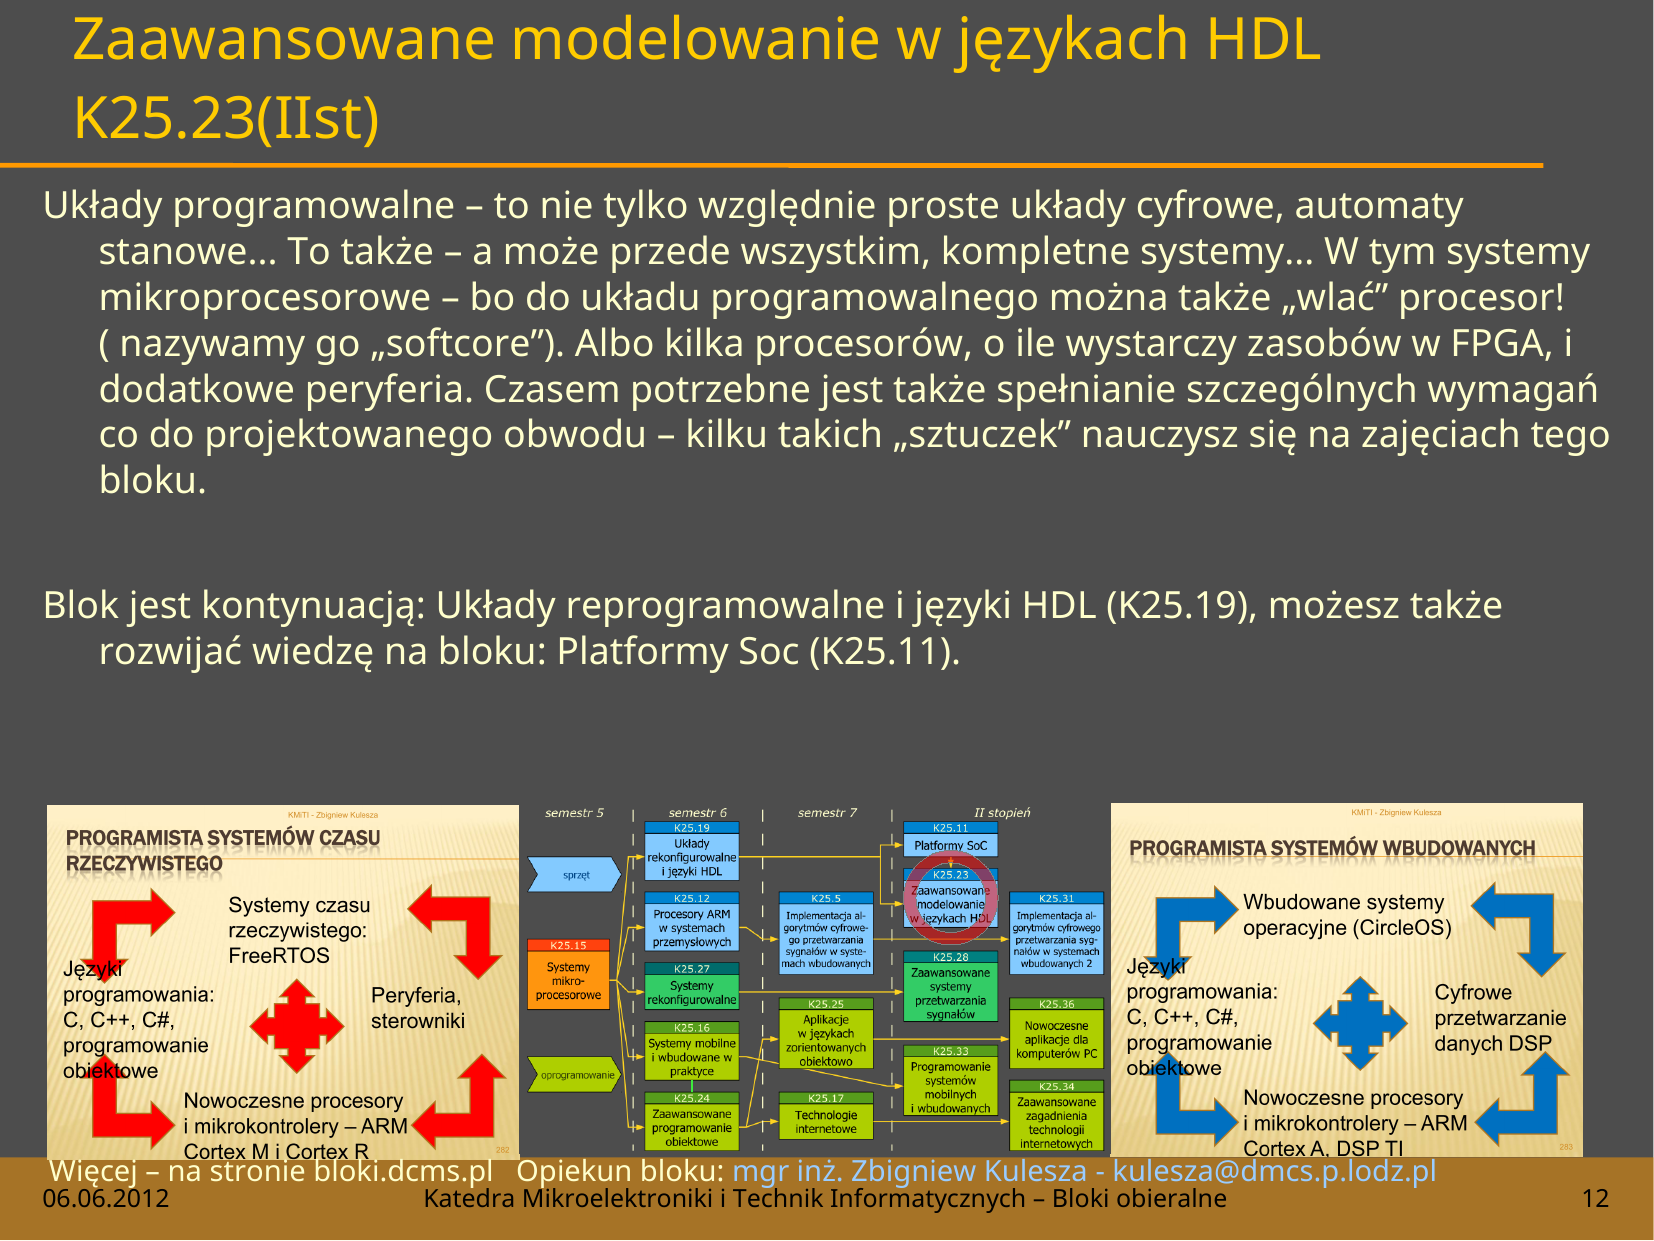

# Zaawansowane modelowanie w językach HDL K25.23(IIst)
Układy programowalne – to nie tylko względnie proste układy cyfrowe, automaty stanowe... To także – a może przede wszystkim, kompletne systemy... W tym systemy mikroprocesorowe – bo do układu programowalnego można także „wlać” procesor! ( nazywamy go „softcore”). Albo kilka procesorów, o ile wystarczy zasobów w FPGA, i dodatkowe peryferia. Czasem potrzebne jest także spełnianie szczególnych wymagań co do projektowanego obwodu – kilku takich „sztuczek” nauczysz się na zajęciach tego bloku.
Blok jest kontynuacją: Układy reprogramowalne i języki HDL (K25.19), możesz także rozwijać wiedzę na bloku: Platformy Soc (K25.11).
Więcej – na stronie bloki.dcms.pl Opiekun bloku: mgr inż. Zbigniew Kulesza - kulesza@dmcs.p.lodz.pl
06.06.2012
Katedra Mikroelektroniki i Technik Informatycznych – Bloki obieralne
12